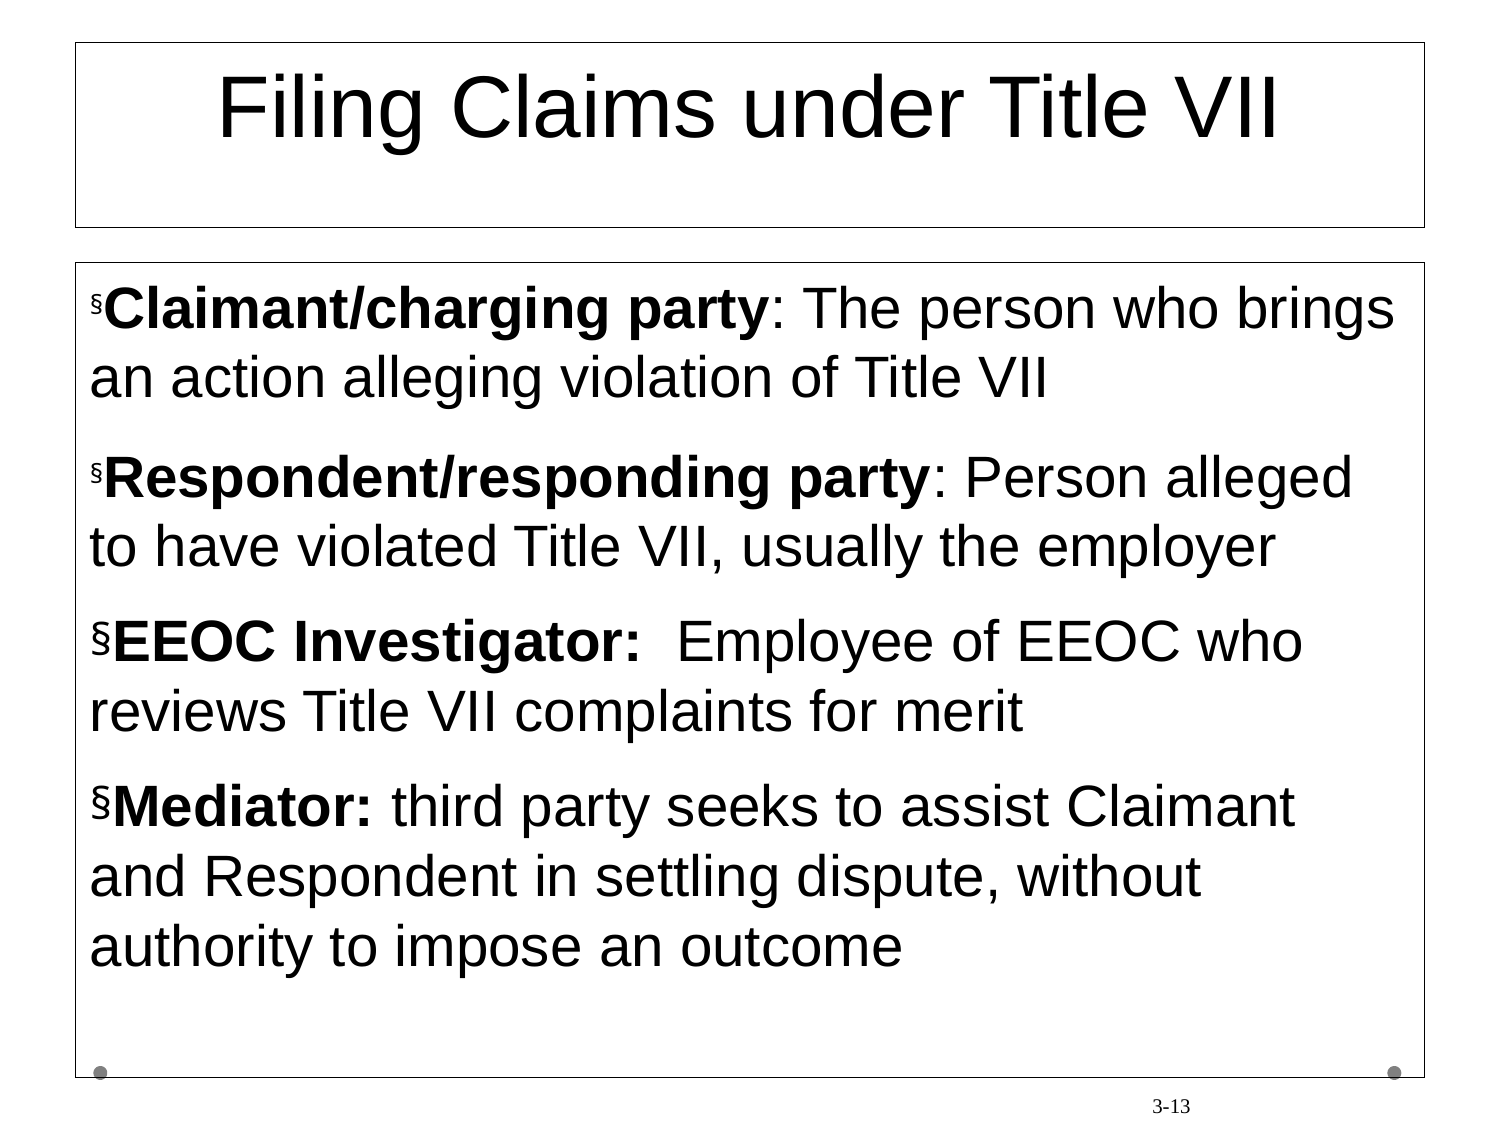

# Filing Claims under Title VII
Claimant/charging party: The person who brings an action alleging violation of Title VII
Respondent/responding party: Person alleged to have violated Title VII, usually the employer
EEOC Investigator: Employee of EEOC who reviews Title VII complaints for merit
Mediator: third party seeks to assist Claimant and Respondent in settling dispute, without authority to impose an outcome